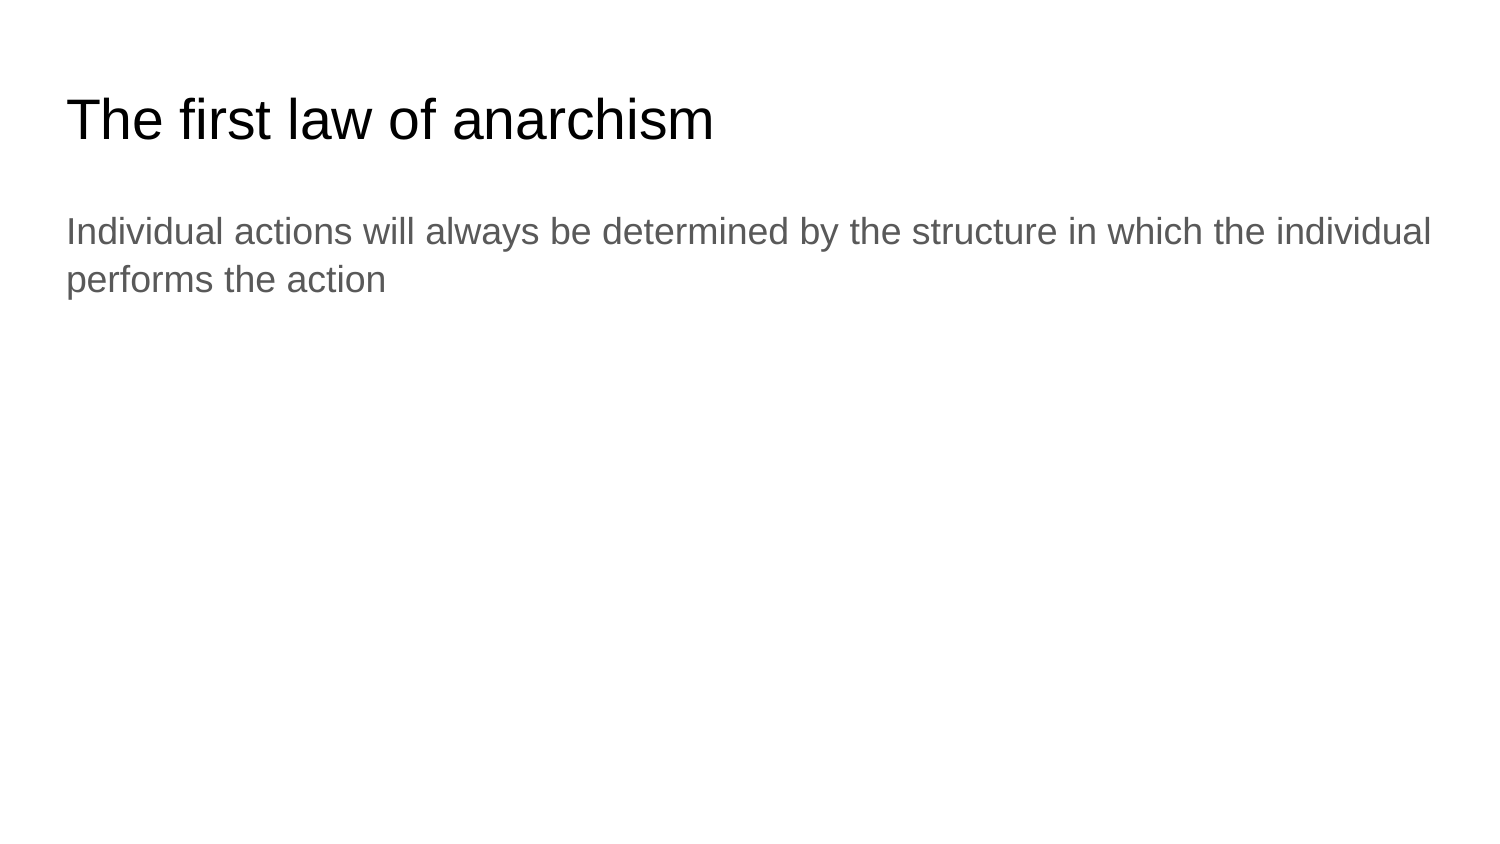

# The first law of anarchism
Individual actions will always be determined by the structure in which the individual performs the action